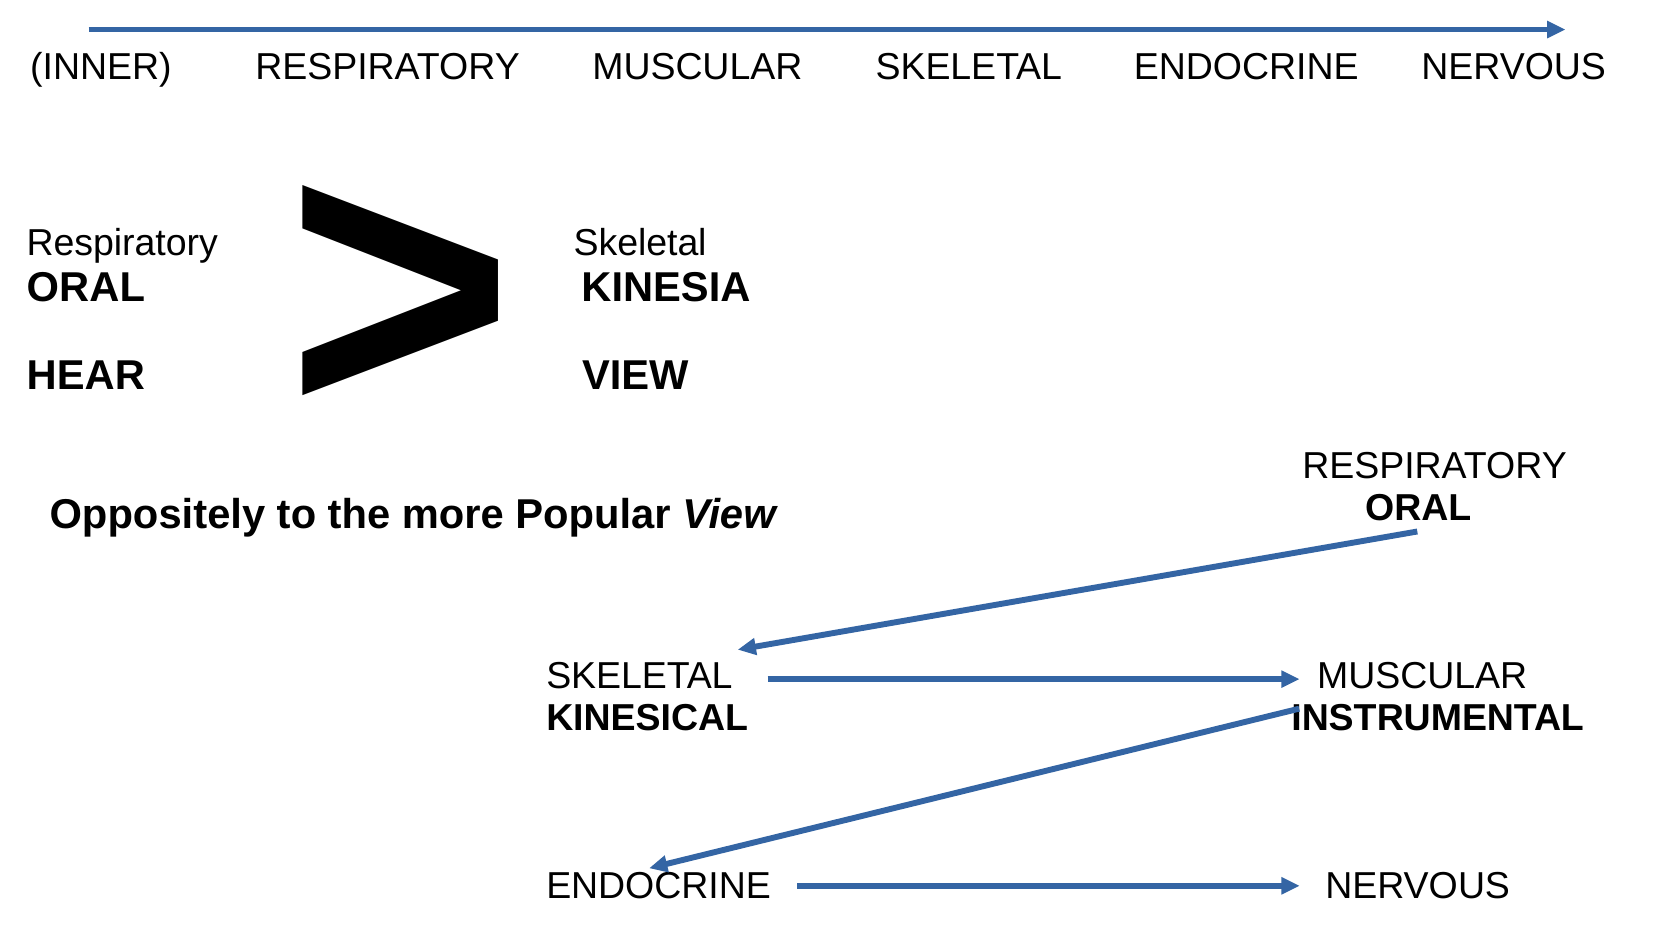

(INNER) RESPIRATORY MUSCULAR SKELETAL ENDOCRINE NERVOUS
>
 RESPIRATORY
 ORAL
SKELETAL MUSCULAR
KINESICAL INSTRUMENTAL
ENDOCRINE NERVOUS
Respiratory Skeletal
ORAL KINESIA
HEAR VIEW
 Oppositely to the more Popular View